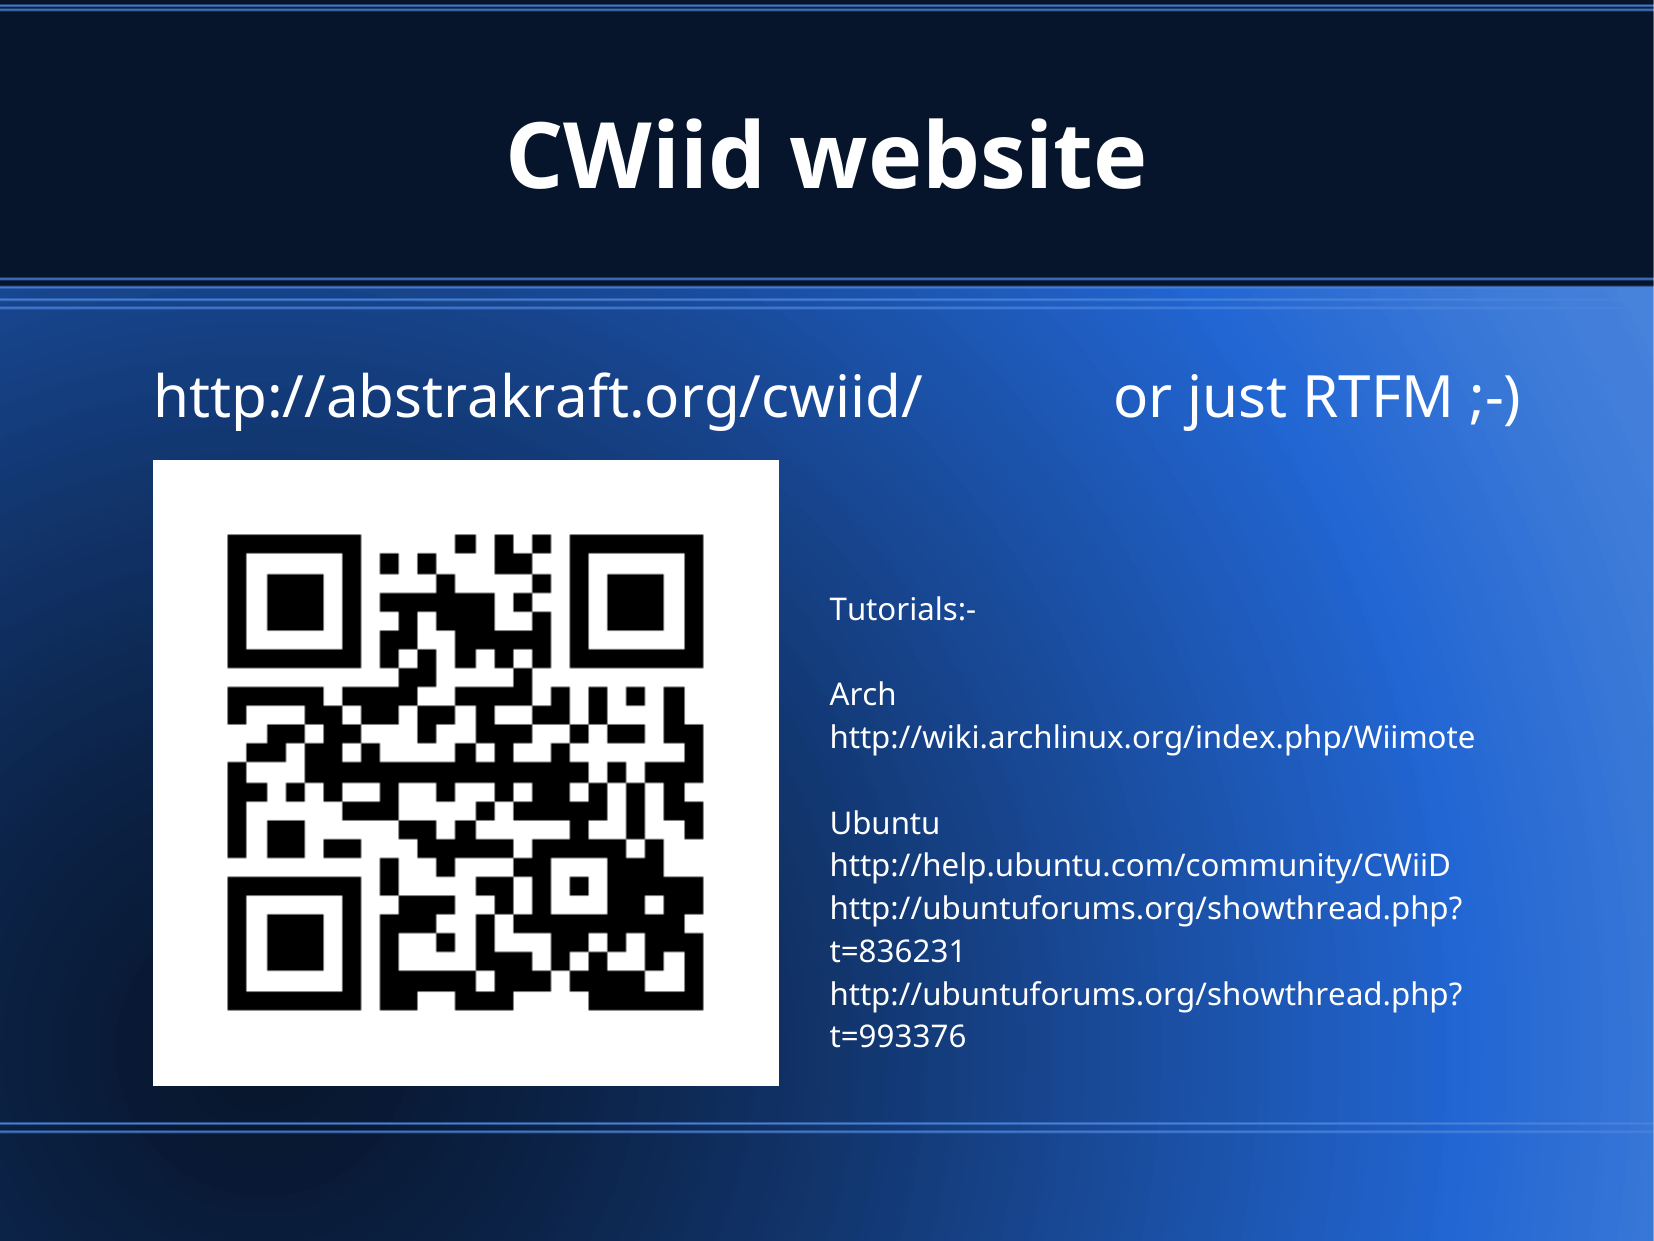

# CWiid website
http://abstrakraft.org/cwiid/			or just RTFM ;-)
Tutorials:-
Arch
http://wiki.archlinux.org/index.php/Wiimote
Ubuntu
http://help.ubuntu.com/community/CWiiD
http://ubuntuforums.org/showthread.php?t=836231
http://ubuntuforums.org/showthread.php?t=993376